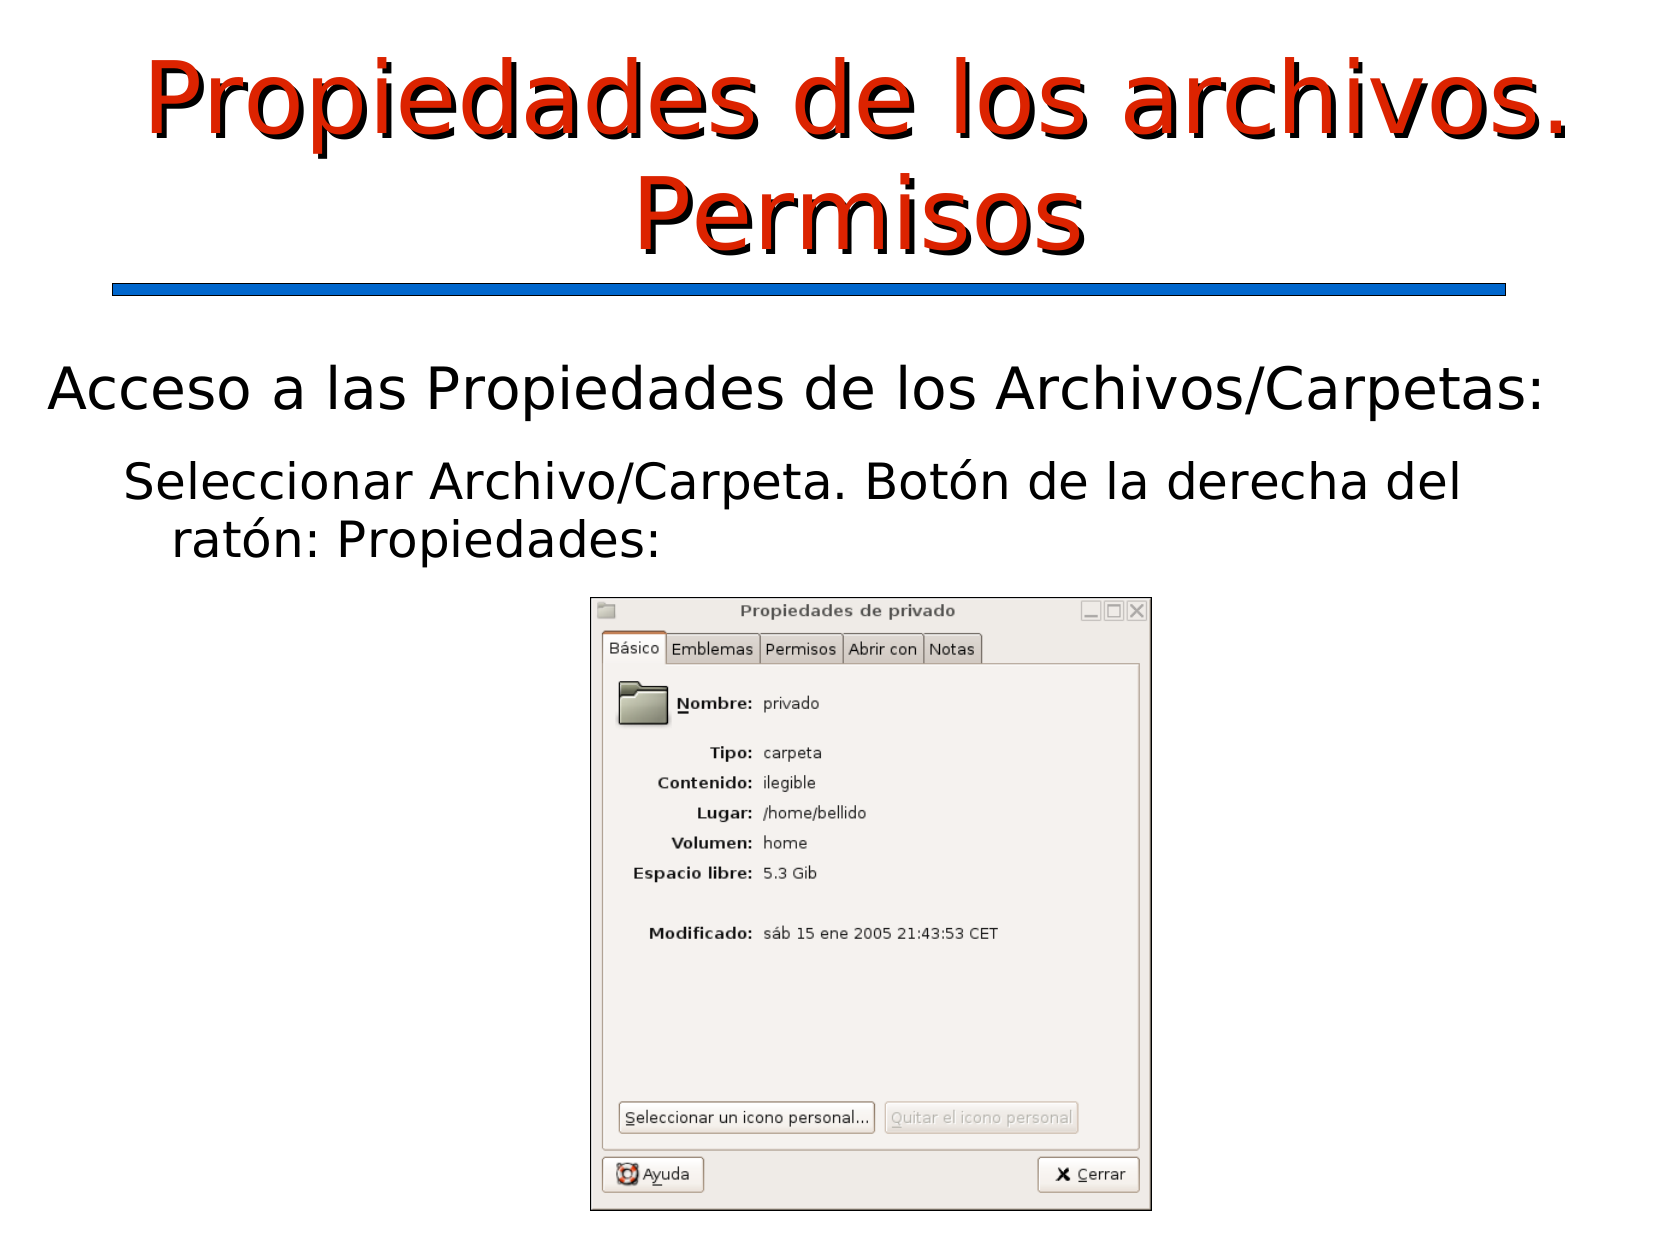

# Propiedades de los archivos. Permisos
Acceso a las Propiedades de los Archivos/Carpetas:
Seleccionar Archivo/Carpeta. Botón de la derecha del ratón: Propiedades: